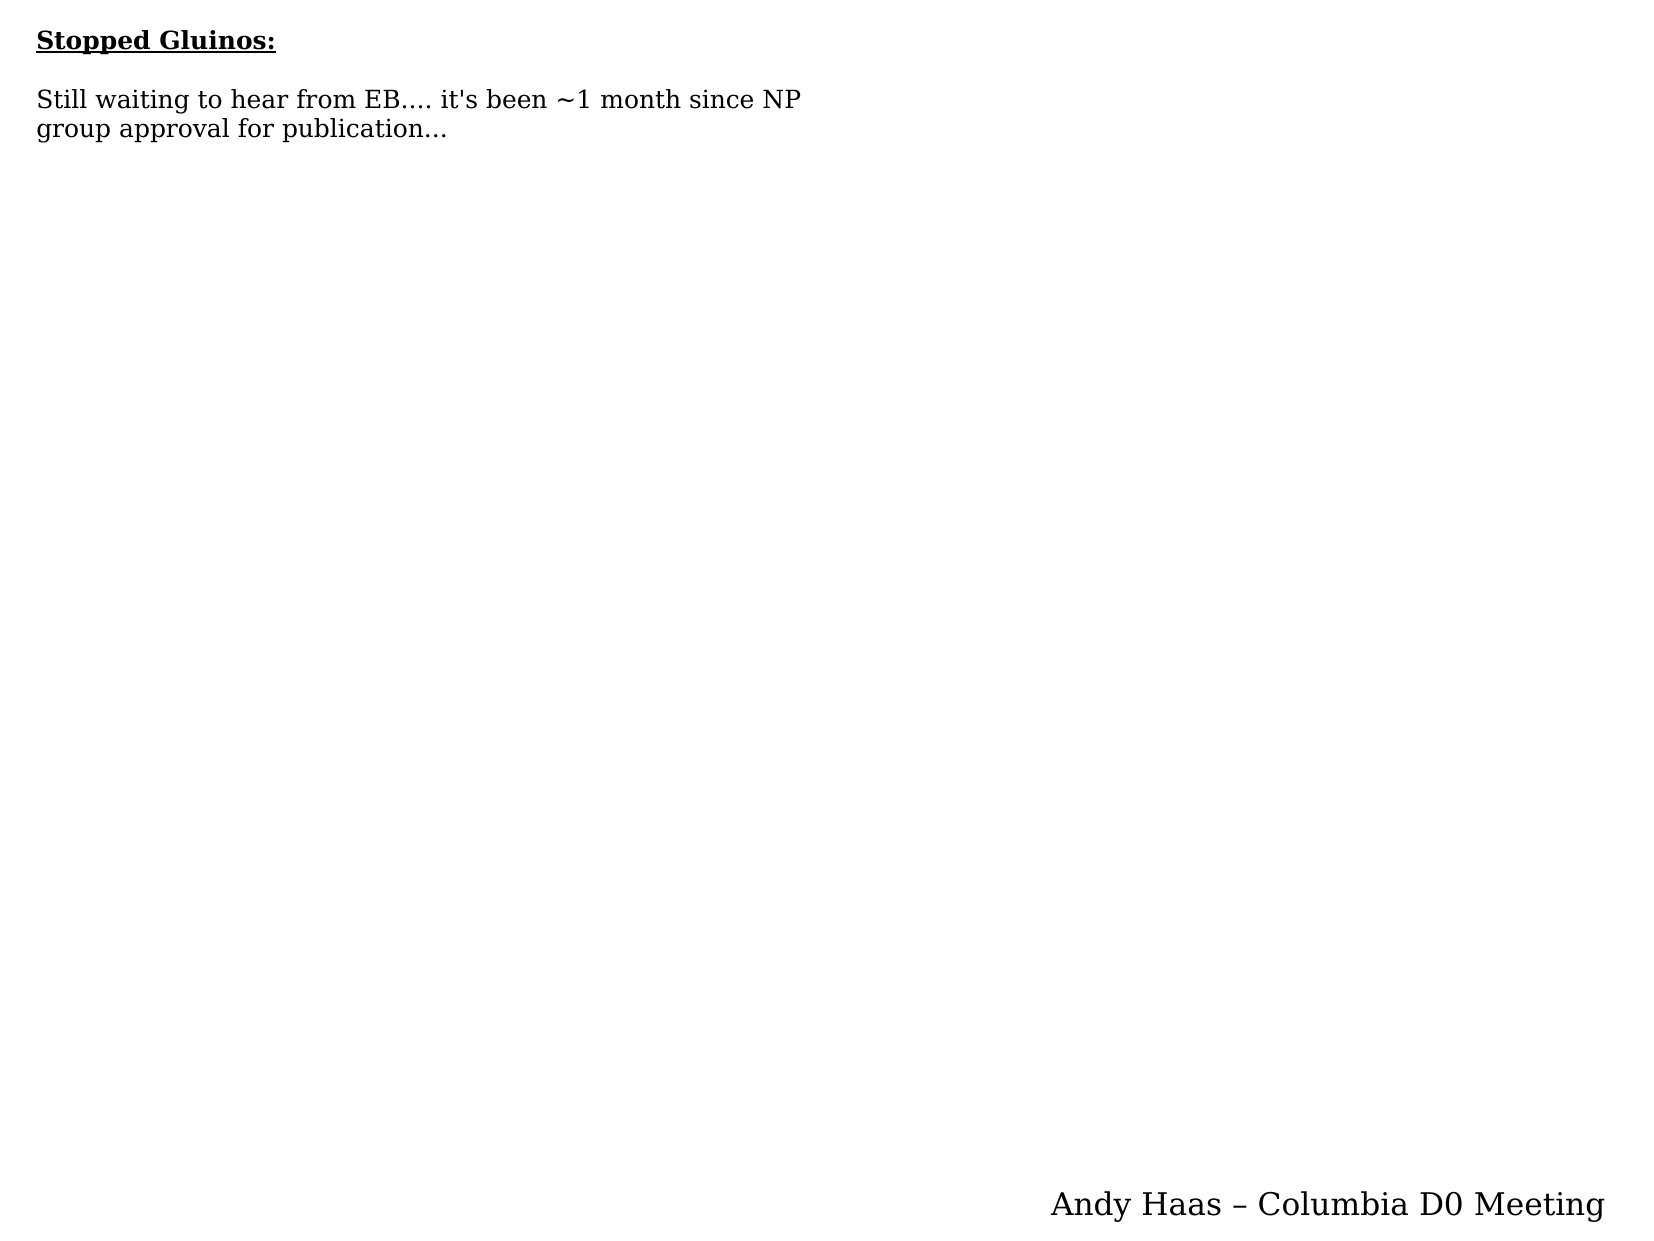

Stopped Gluinos:
Still waiting to hear from EB.... it's been ~1 month since NP group approval for publication...